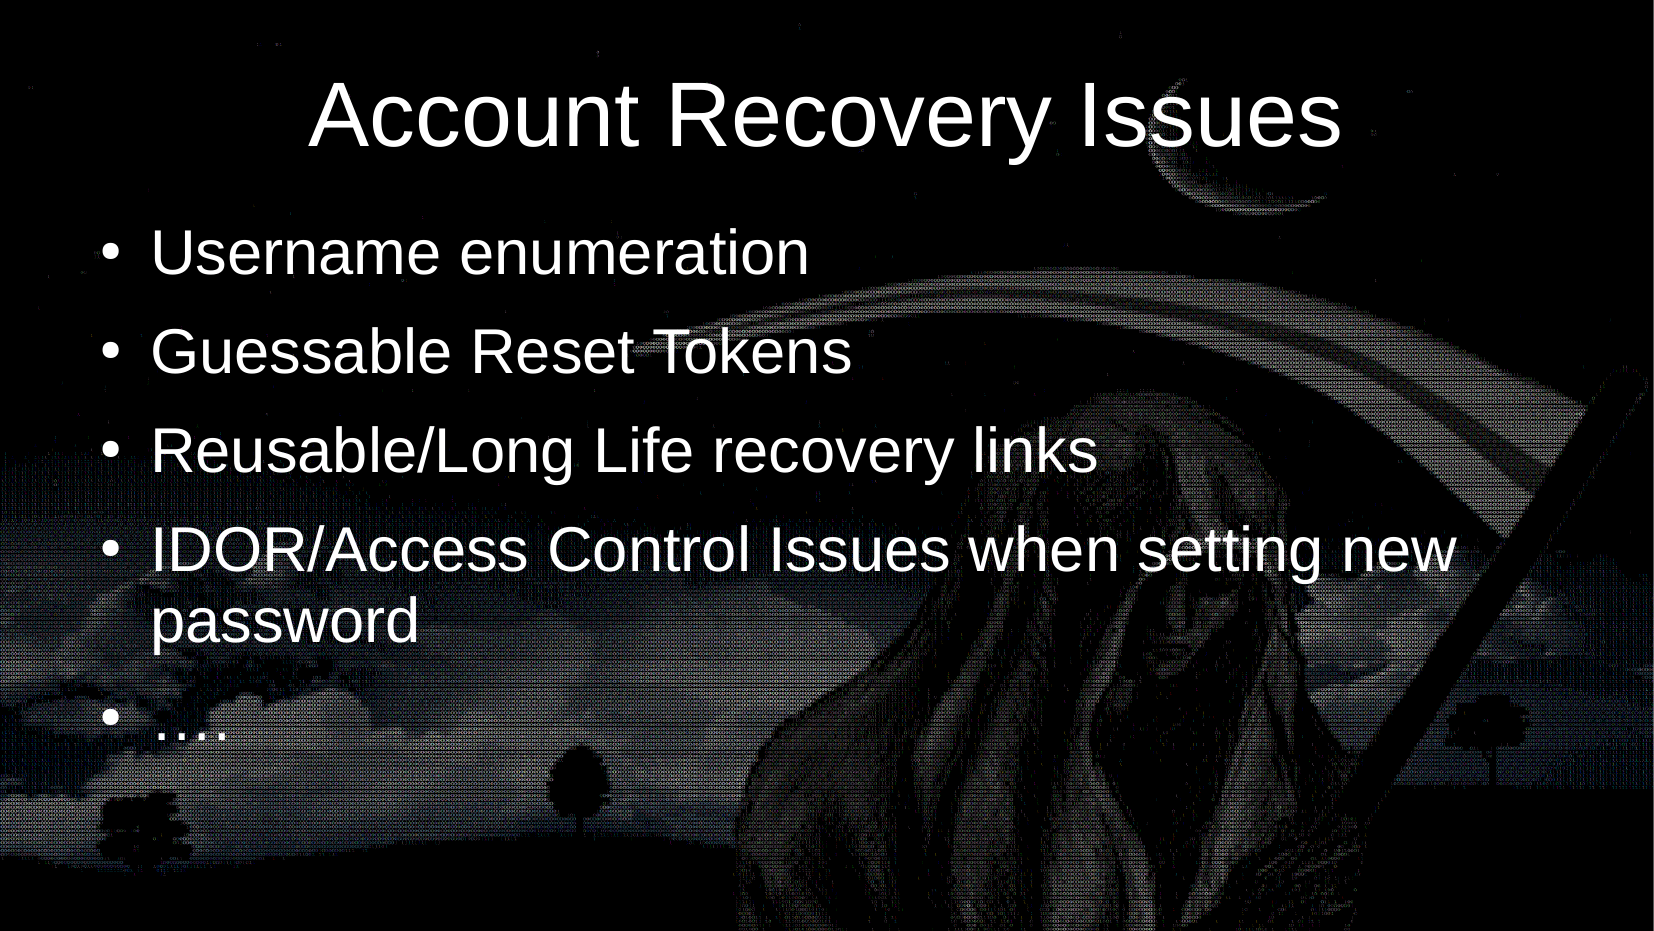

# Account Recovery Issues
Username enumeration
Guessable Reset Tokens
Reusable/Long Life recovery links
IDOR/Access Control Issues when setting new password
….